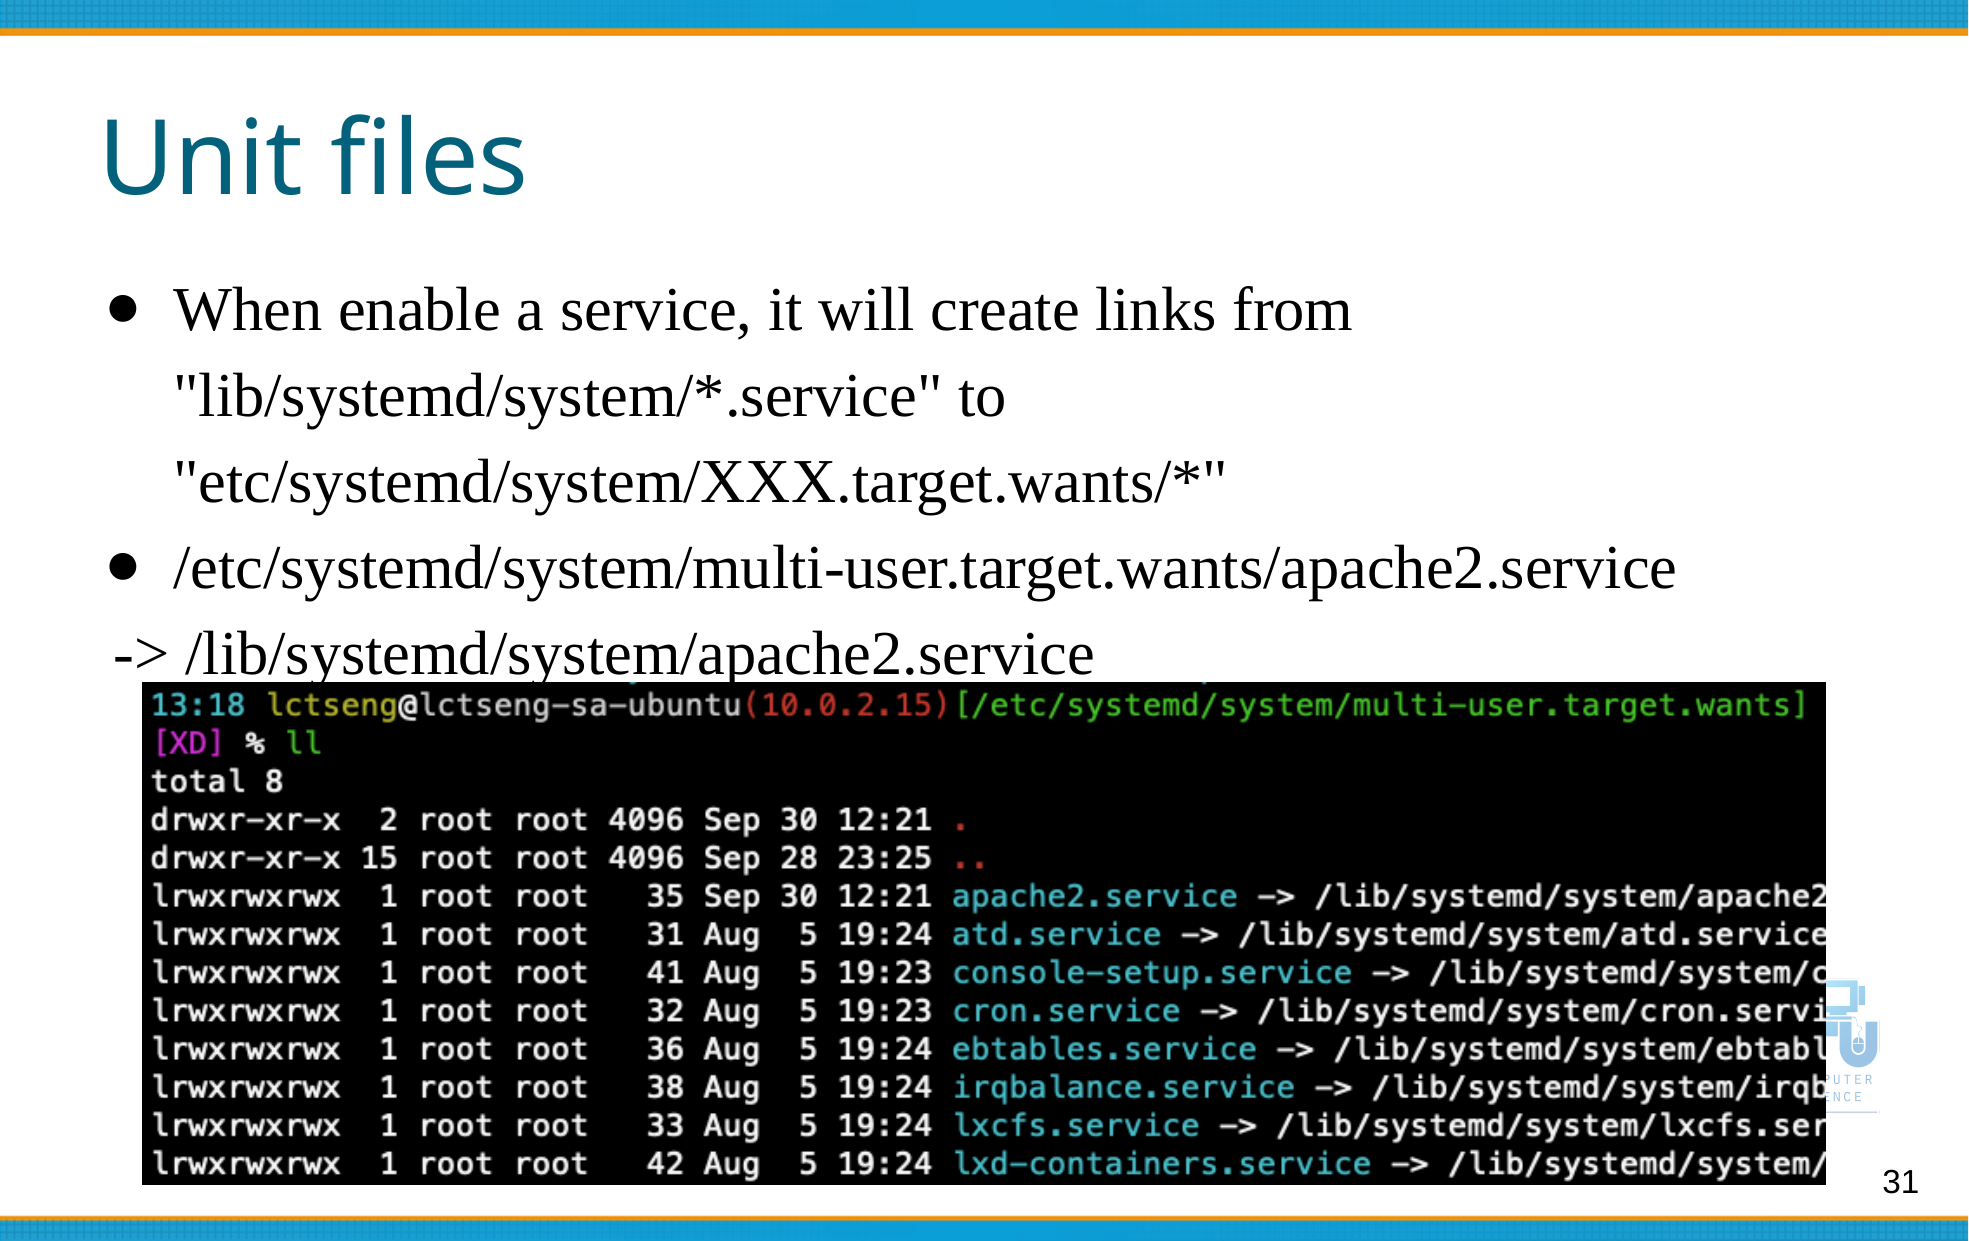

# Unit files
When enable a service, it will create links from "lib/systemd/system/*.service" to "etc/systemd/system/XXX.target.wants/*"
/etc/systemd/system/multi-user.target.wants/apache2.service
 -> /lib/systemd/system/apache2.service